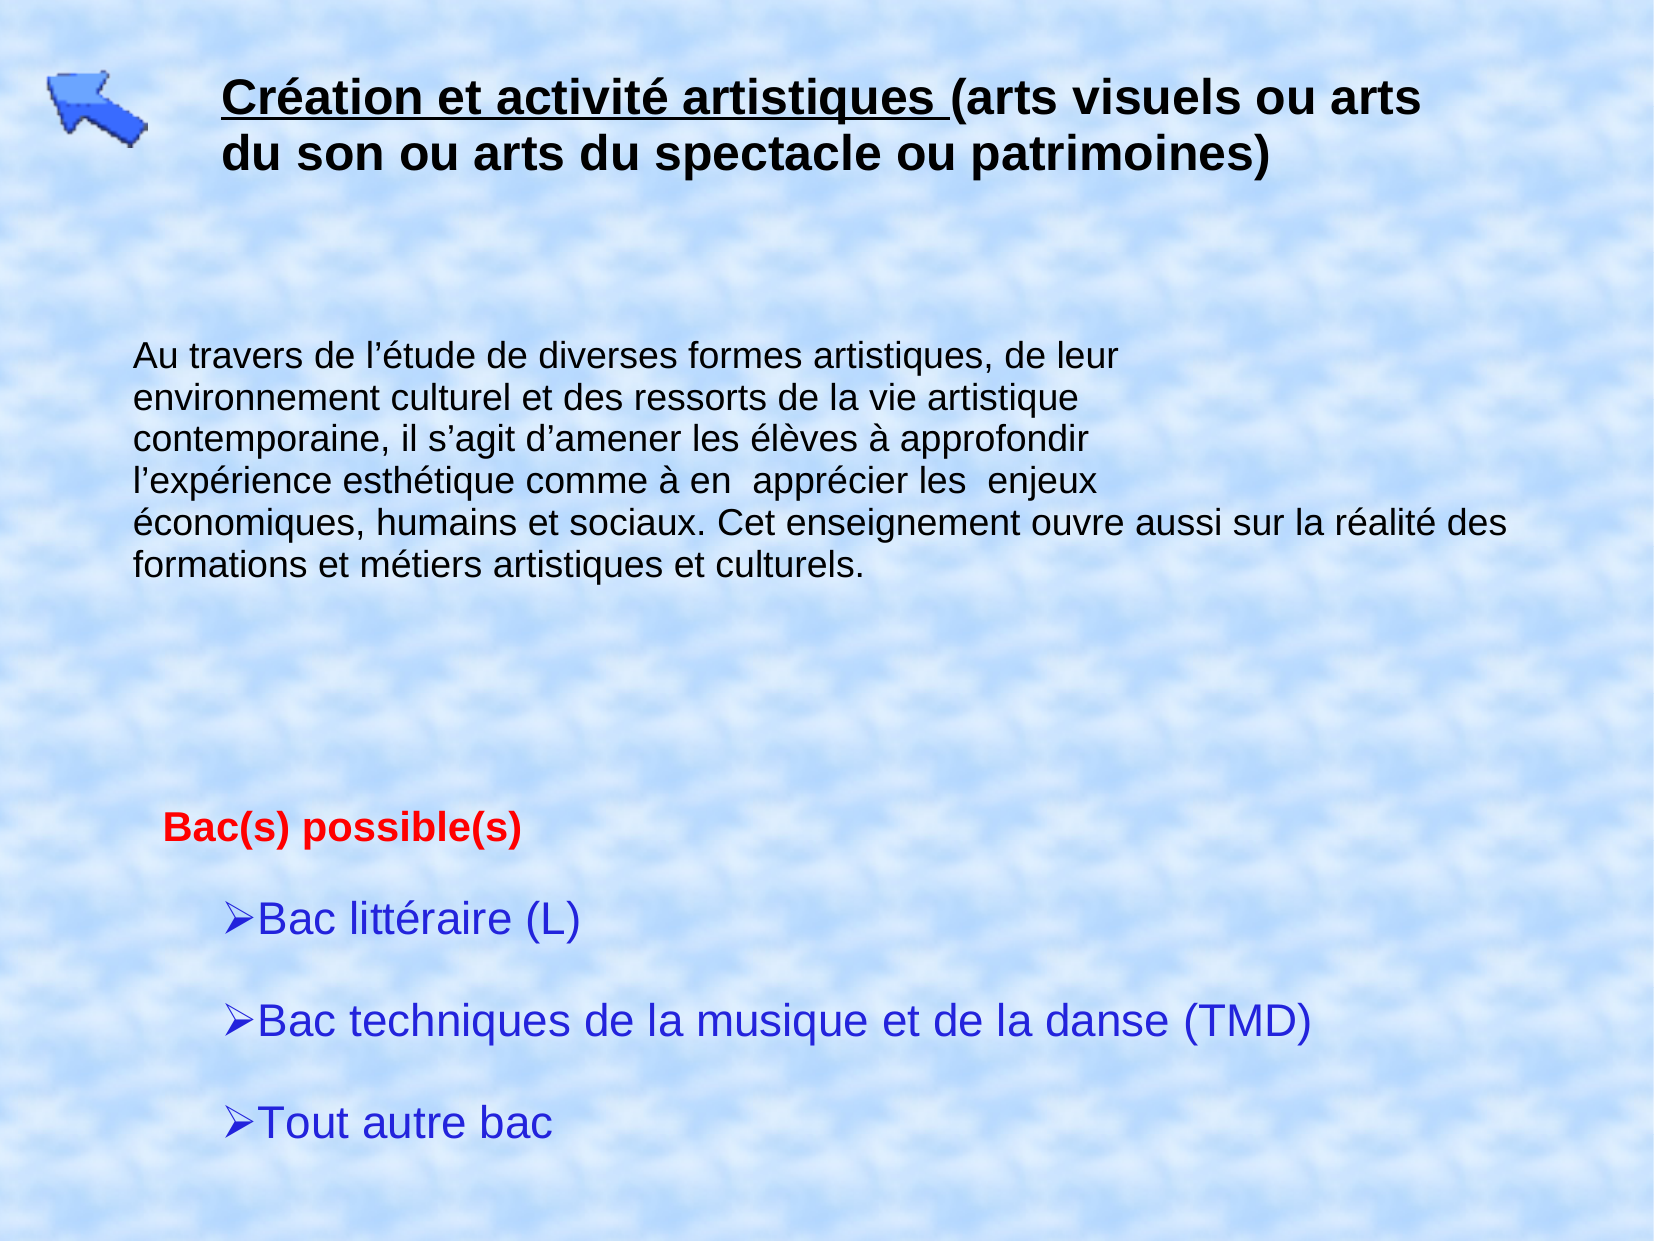

Création et activité artistiques (arts visuels ou arts
du son ou arts du spectacle ou patrimoines)
Au travers de l’étude de diverses formes artistiques, de leur
environnement culturel et des ressorts de la vie artistique
contemporaine, il s’agit d’amener les élèves à approfondir
l’expérience esthétique comme à en apprécier les enjeux
économiques, humains et sociaux. Cet enseignement ouvre aussi sur la réalité des formations et métiers artistiques et culturels.
Bac(s) possible(s)
Bac littéraire (L)
Bac techniques de la musique et de la danse (TMD)
Tout autre bac